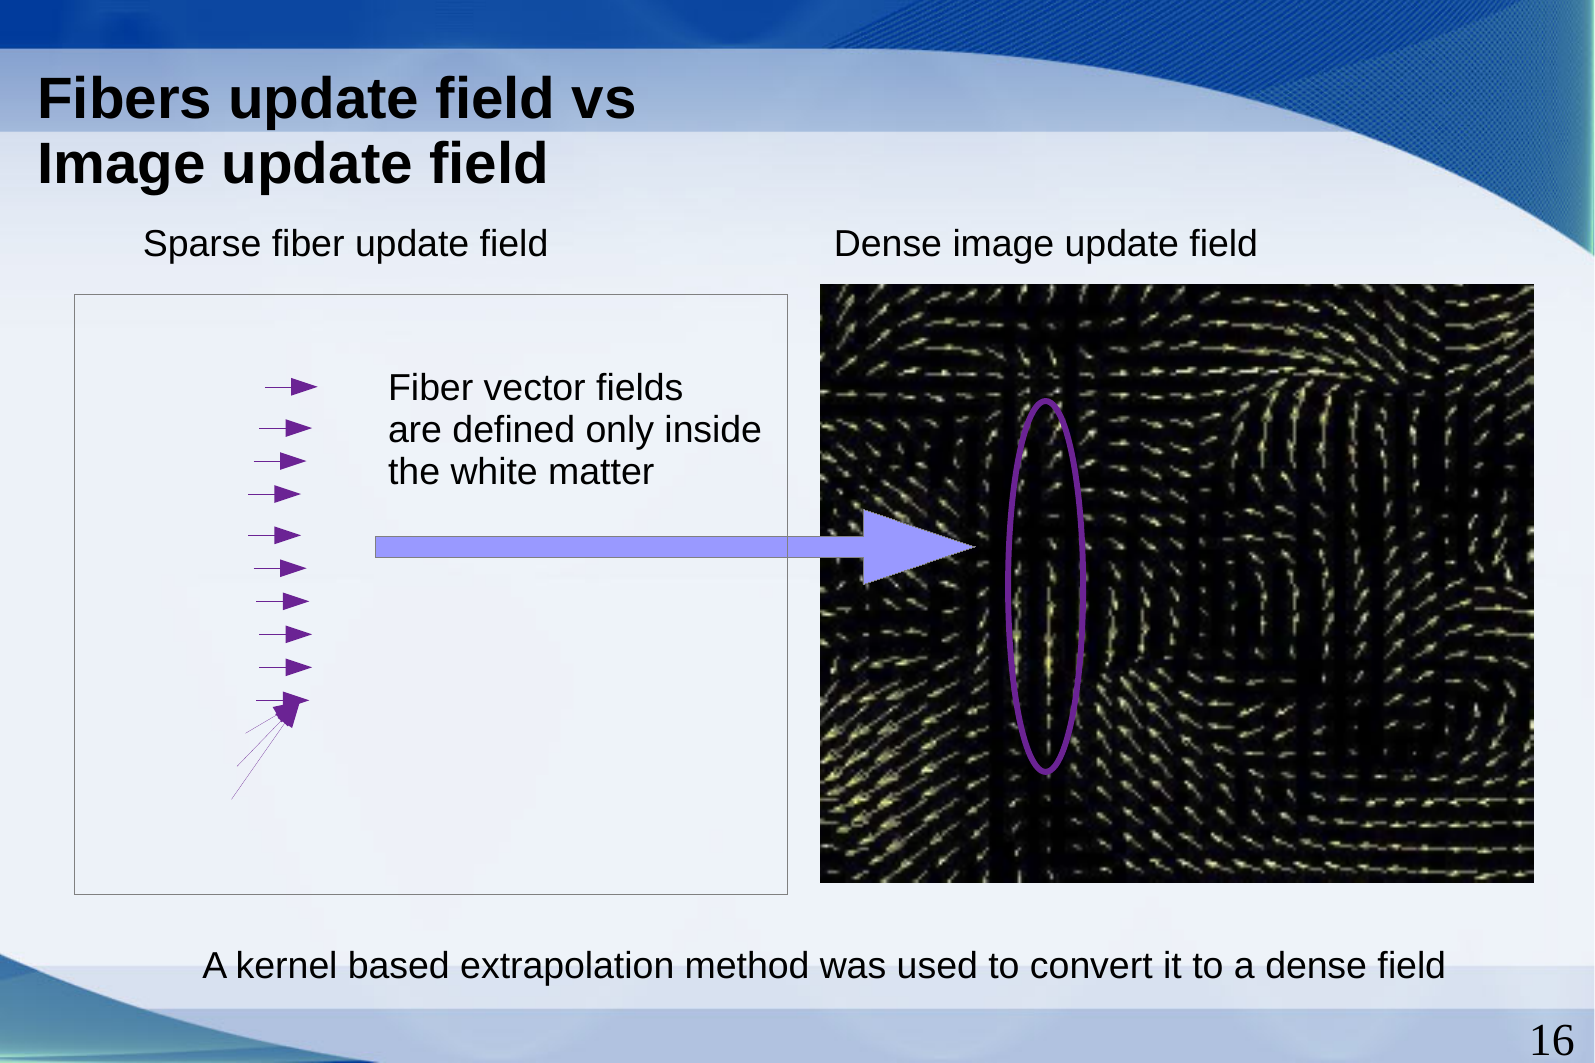

# Fibers update field vs Image update field
Sparse fiber update field
Dense image update field
Fiber vector fields
are defined only inside
the white matter
A kernel based extrapolation method was used to convert it to a dense field
16